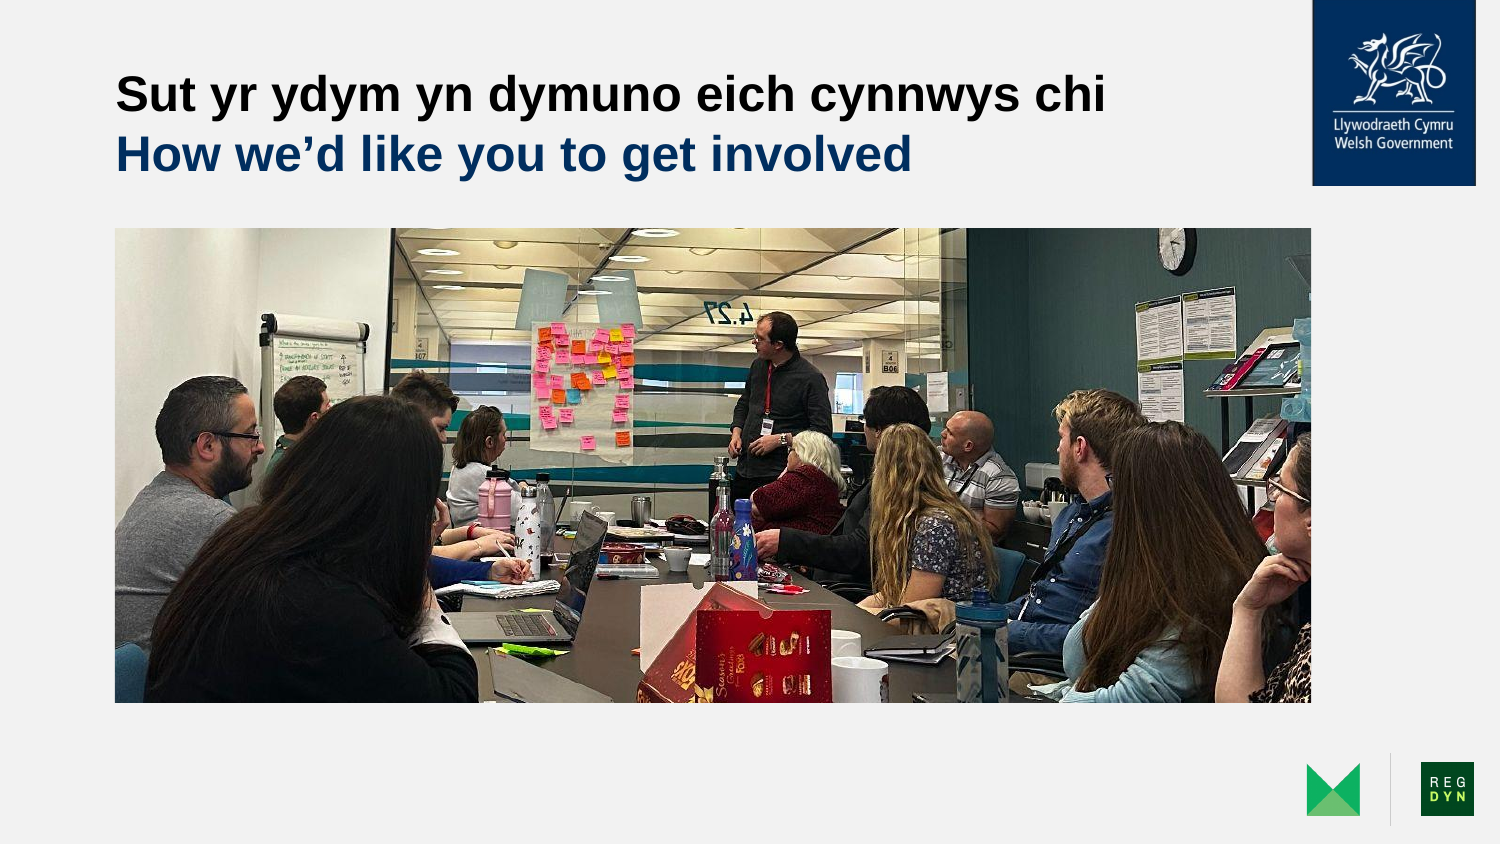

# Sut yr ydym yn dymuno eich cynnwys chi How we’d like you to get involved